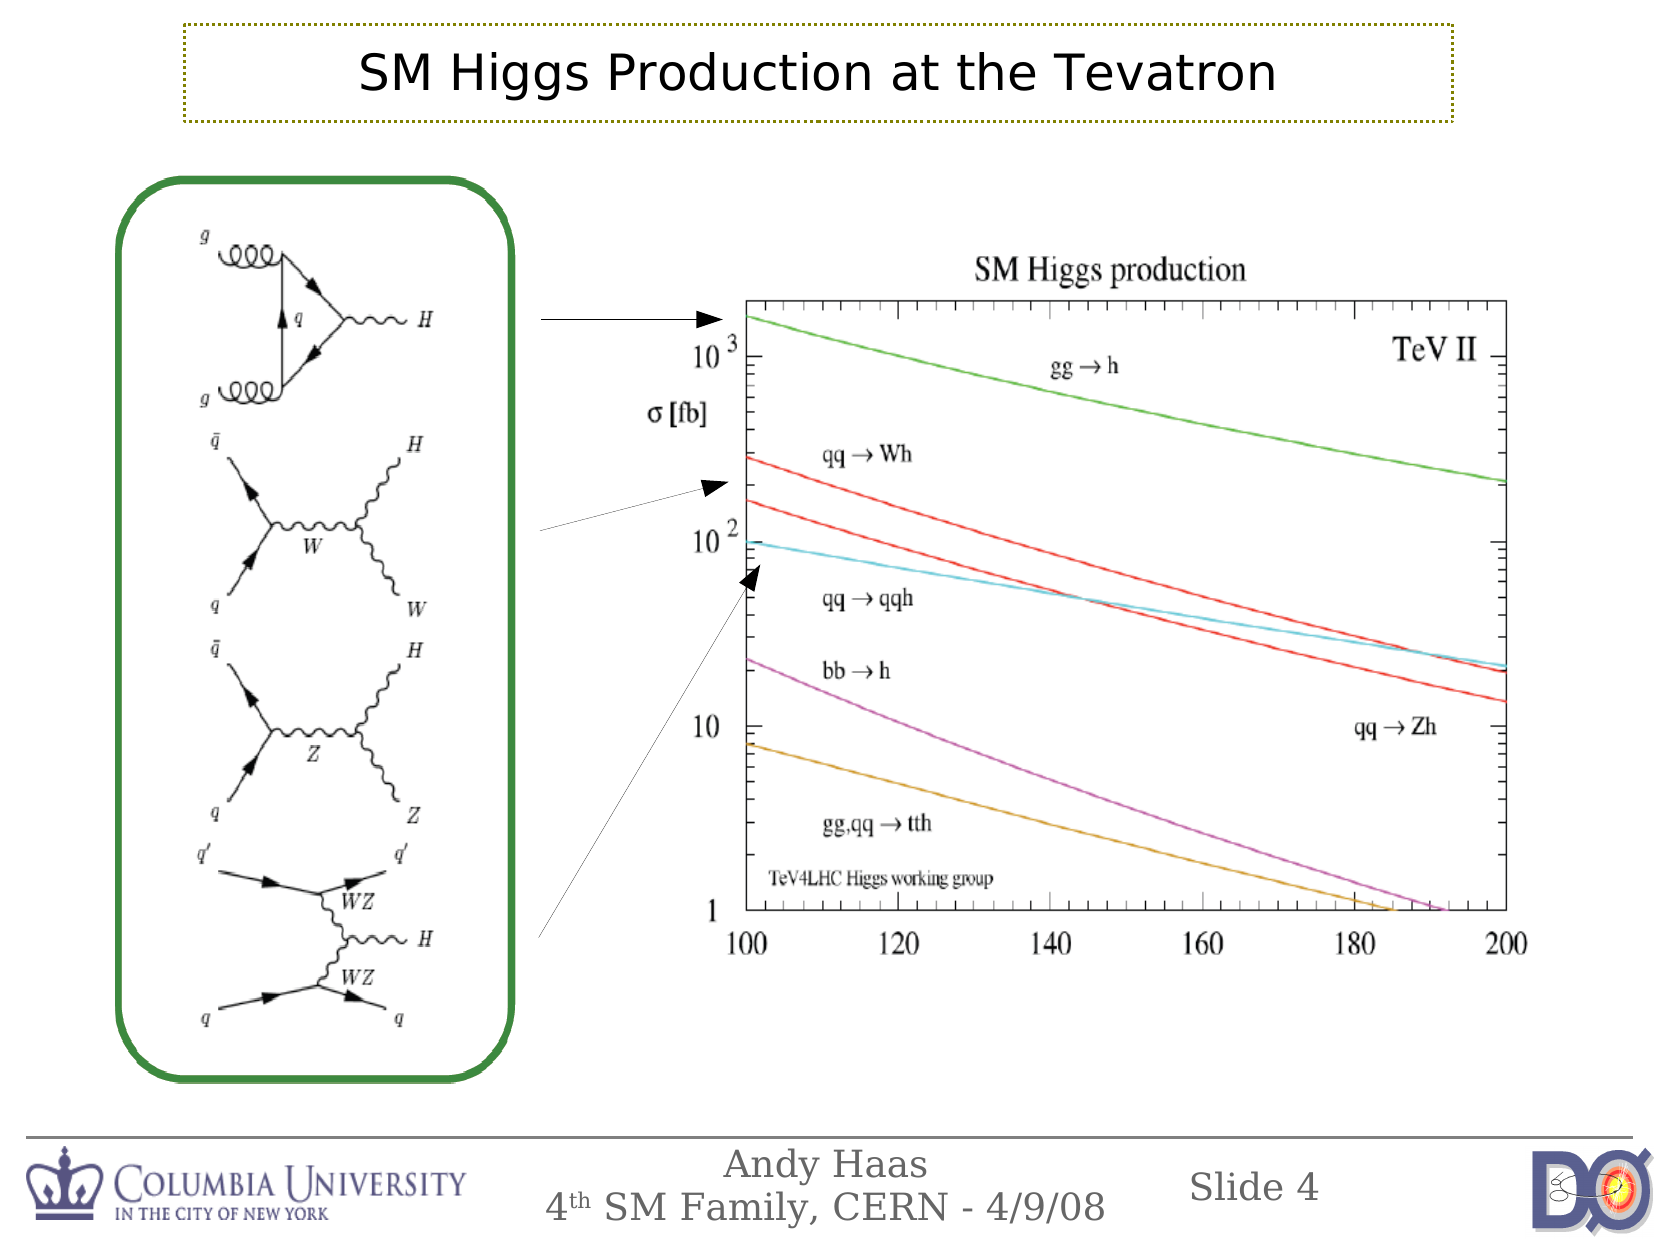

# SM Higgs Production at the Tevatron